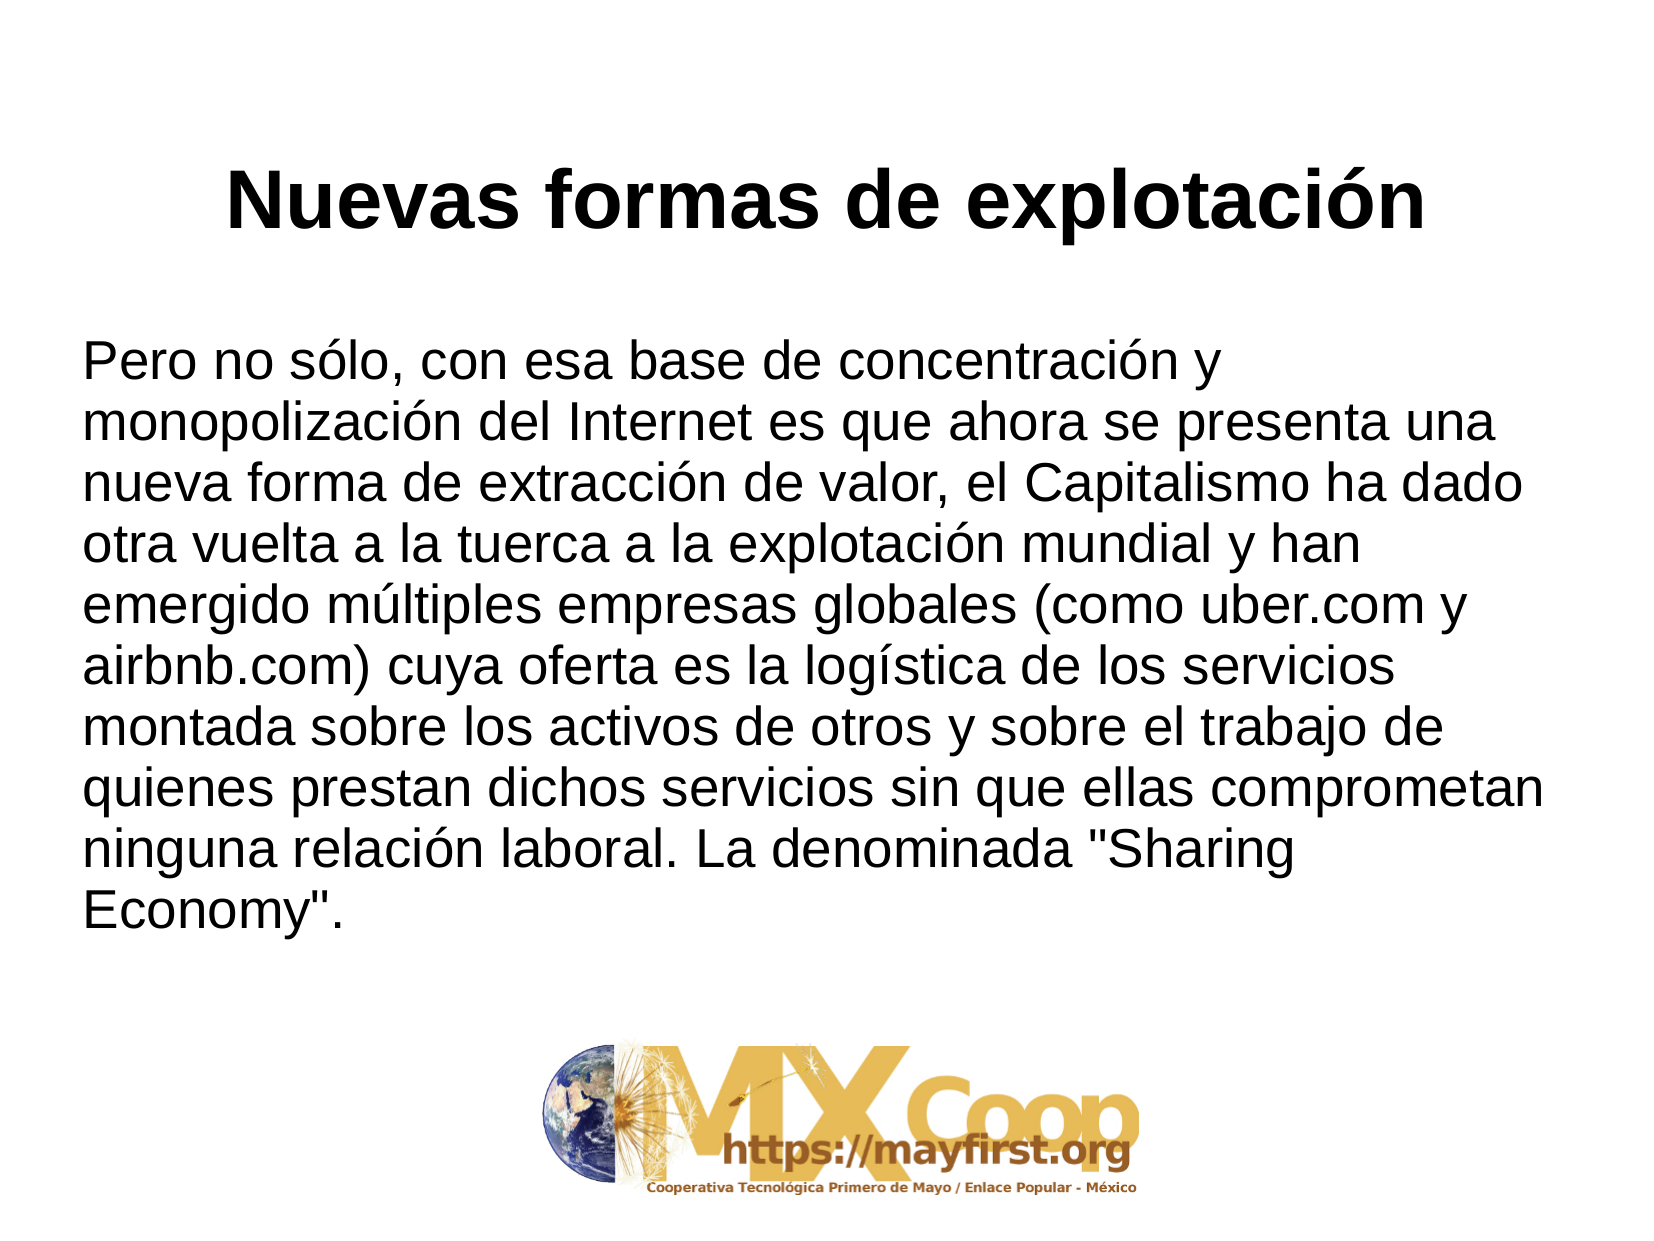

# Nuevas formas de explotación
Pero no sólo, con esa base de concentración y monopolización del Internet es que ahora se presenta una nueva forma de extracción de valor, el Capitalismo ha dado otra vuelta a la tuerca a la explotación mundial y han emergido múltiples empresas globales (como uber.com y airbnb.com) cuya oferta es la logística de los servicios montada sobre los activos de otros y sobre el trabajo de quienes prestan dichos servicios sin que ellas comprometan ninguna relación laboral. La denominada "Sharing Economy".